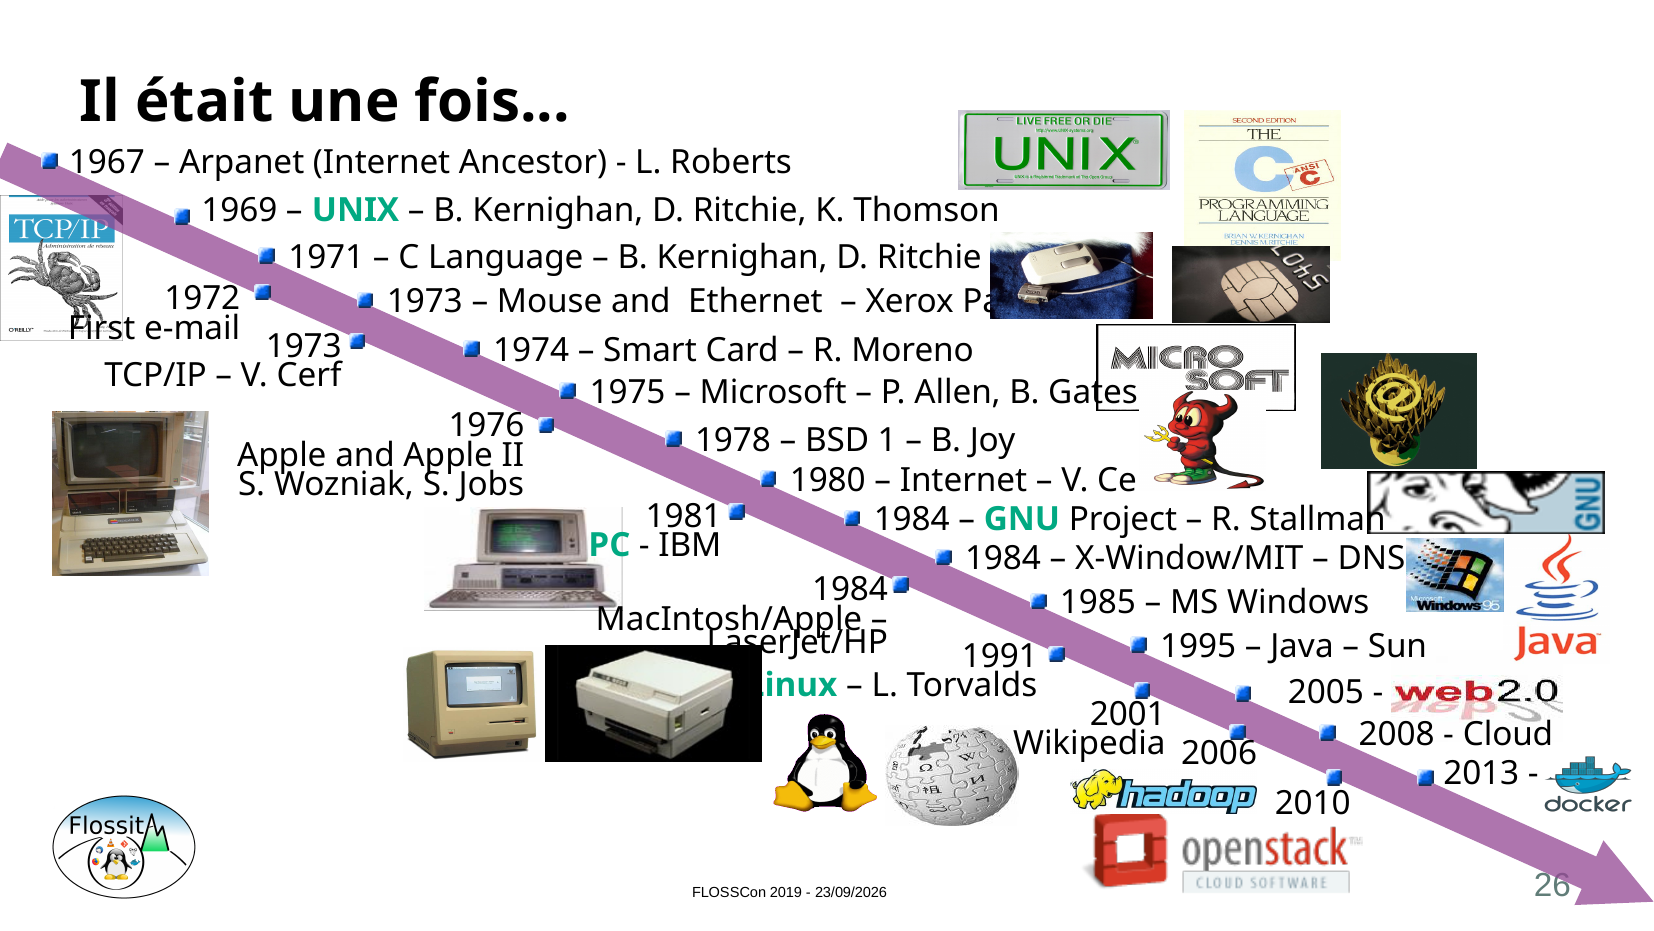

Il était une fois...
1967 – Arpanet (Internet Ancestor) - L. Roberts
1969 – UNIX – B. Kernighan, D. Ritchie, K. Thomson
1971 – C Language – B. Kernighan, D. Ritchie
1973 – Mouse and Ethernet – Xerox Parc
1972
First e-mail
1974 – Smart Card – R. Moreno
1973
TCP/IP – V. Cerf
1975 – Microsoft – P. Allen, B. Gates
1978 – BSD 1 – B. Joy
1976
Apple and Apple II
S. Wozniak, S. Jobs
1980 – Internet – V. Cerf
1984 – GNU Project – R. Stallman
1981
PC - IBM
1984 – X-Window/MIT – DNS
1985 – MS Windows
1984
MacIntosh/Apple – LaserJet/HP
1995 – Java – Sun
1991
Linux – L. Torvalds
2005 -
2008 - Cloud
2001
Wikipedia
2013 -
2006
2010
26